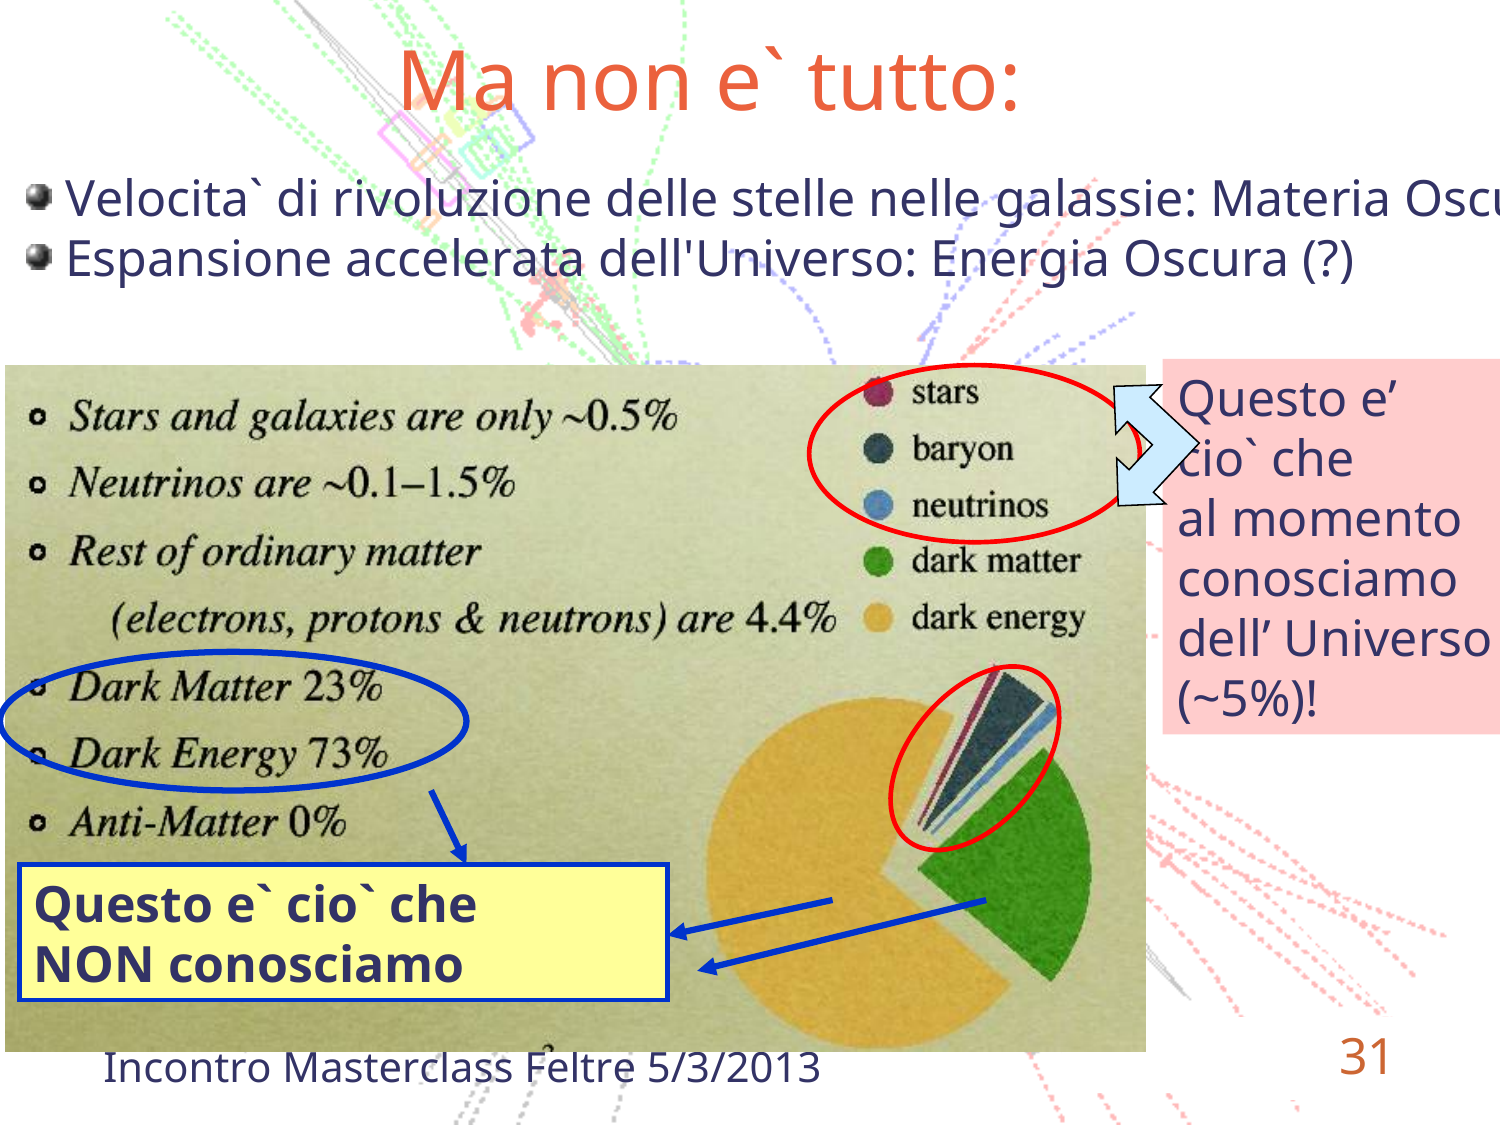

# Ma non e` tutto:
 Velocita` di rivoluzione delle stelle nelle galassie: Materia Oscura
 Espansione accelerata dell'Universo: Energia Oscura (?)
Questo e’
cio` che
al momento
conosciamo
dell’ Universo
(~5%)!
Questo e` cio` che
NON conosciamo
Questo e` cio` che
NON conosciamo